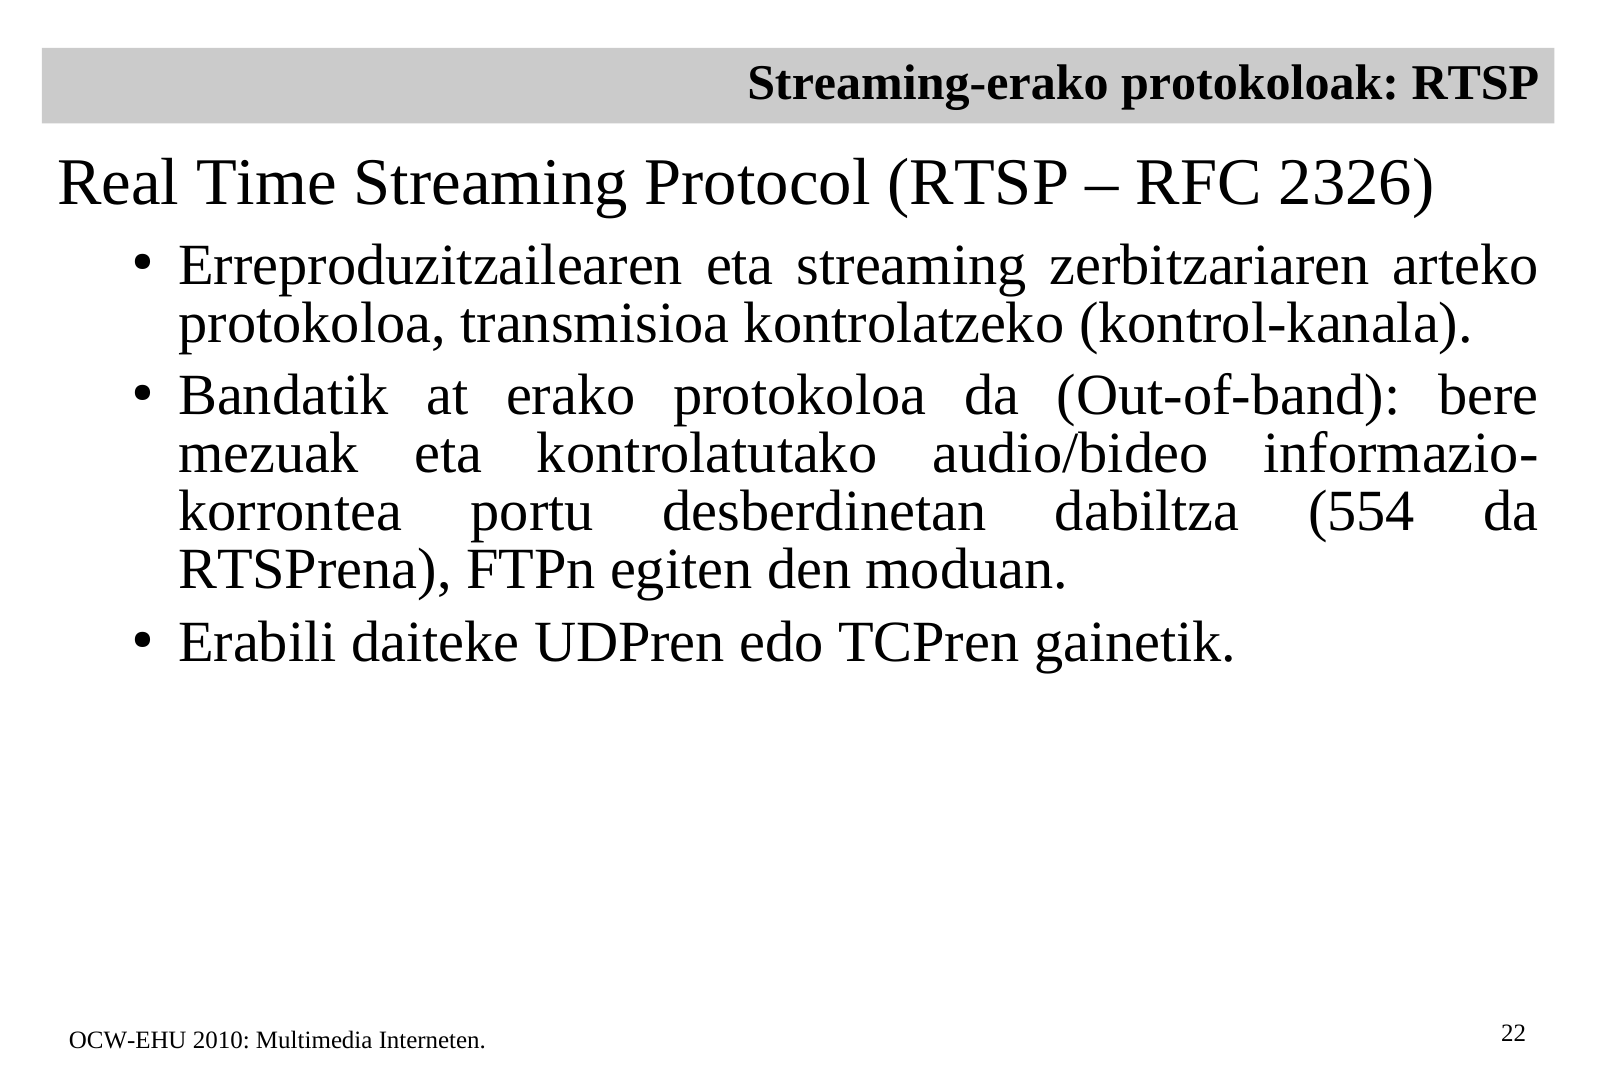

Streaming-erako protokoloak: RTSP
# Real Time Streaming Protocol (RTSP – RFC 2326)
Erreproduzitzailearen eta streaming zerbitzariaren arteko protokoloa, transmisioa kontrolatzeko (kontrol-kanala).
Bandatik at erako protokoloa da (Out-of-band): bere mezuak eta kontrolatutako audio/bideo informazio-korrontea portu desberdinetan dabiltza (554 da RTSPrena), FTPn egiten den moduan.
Erabili daiteke UDPren edo TCPren gainetik.
22